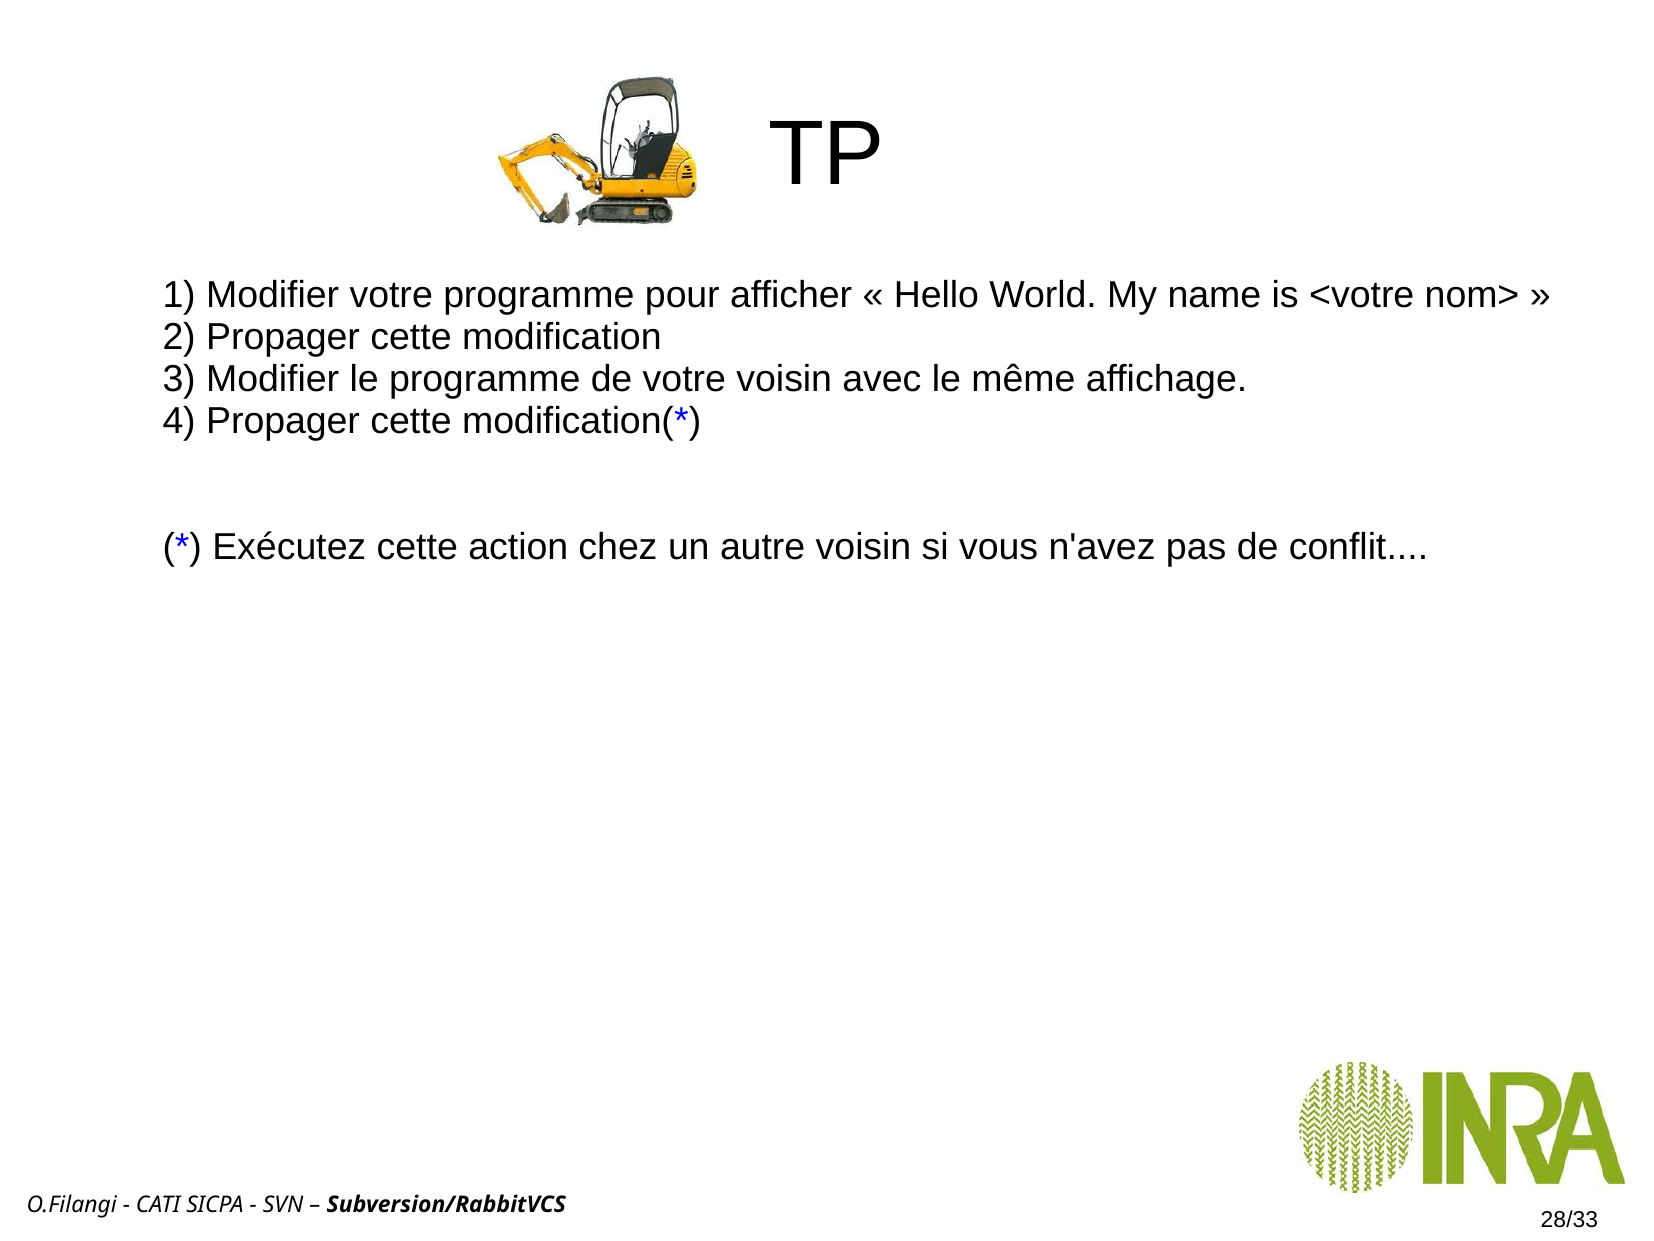

# TP
1) Modifier votre programme pour afficher « Hello World. My name is <votre nom> »
2) Propager cette modification
3) Modifier le programme de votre voisin avec le même affichage.
4) Propager cette modification(*)
(*) Exécutez cette action chez un autre voisin si vous n'avez pas de conflit....
 O.Filangi - CATI SICPA - SVN – Subversion/RabbitVCS